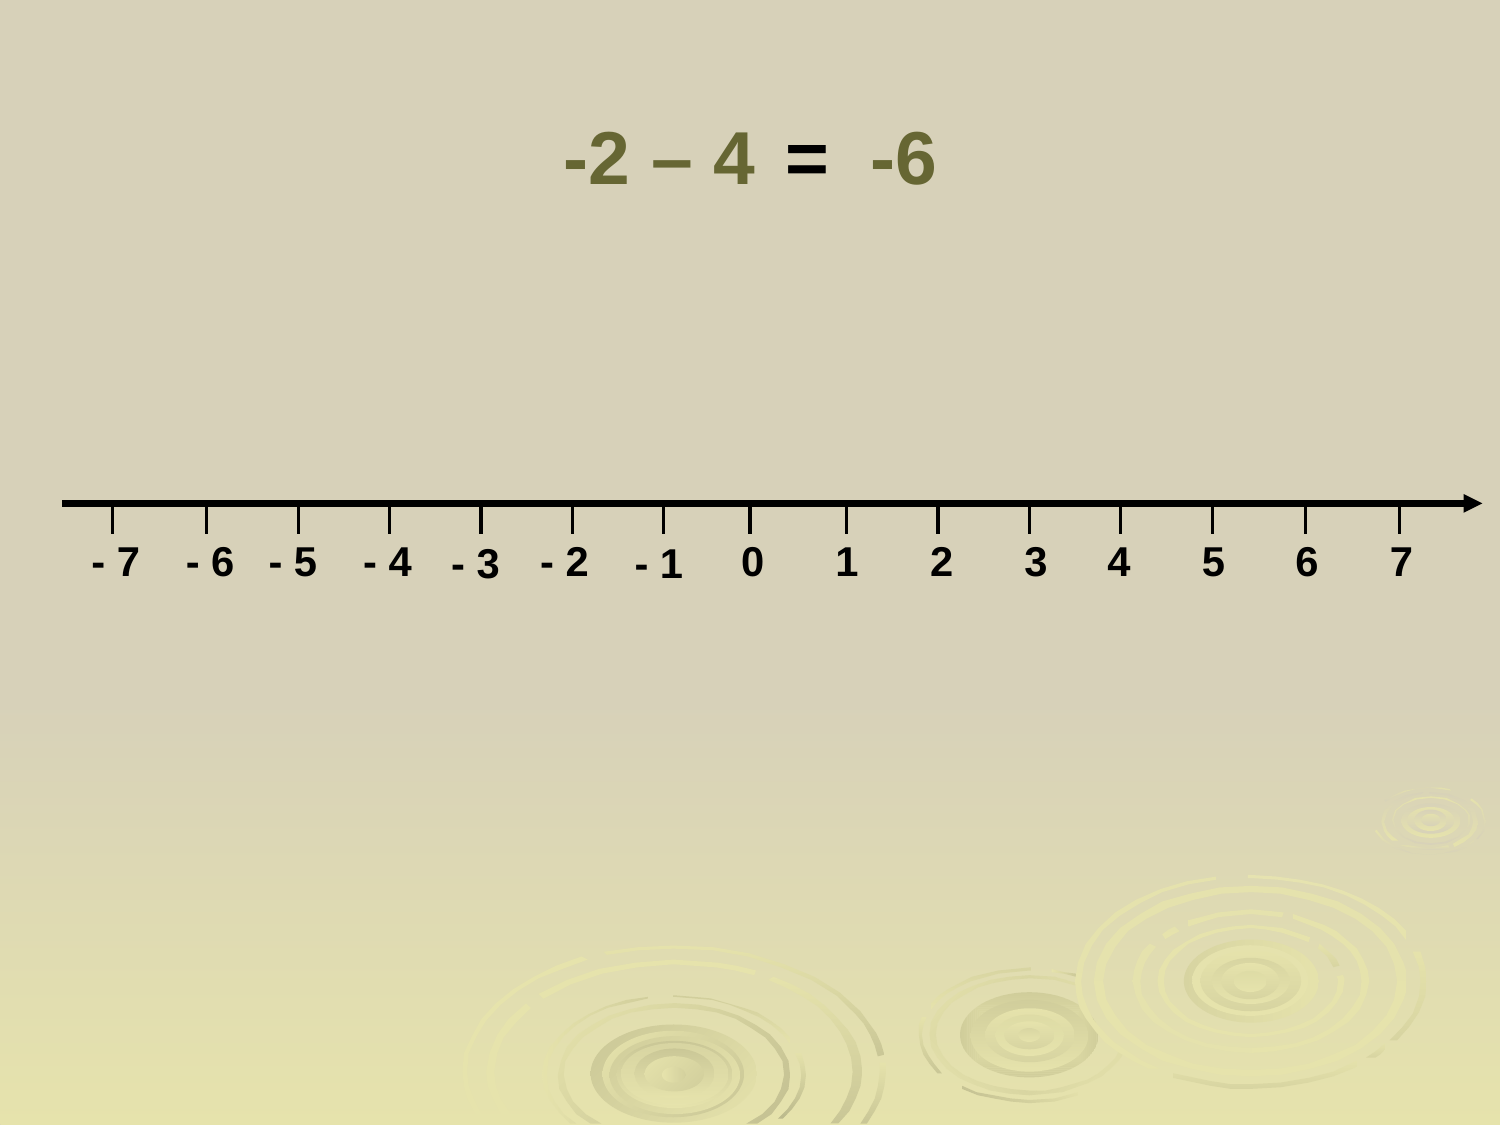

-2 – 4
 = -6
- 7
- 6
- 5
- 4
- 2
0
1
2
 3
4
5
 6
 7
- 3
- 1